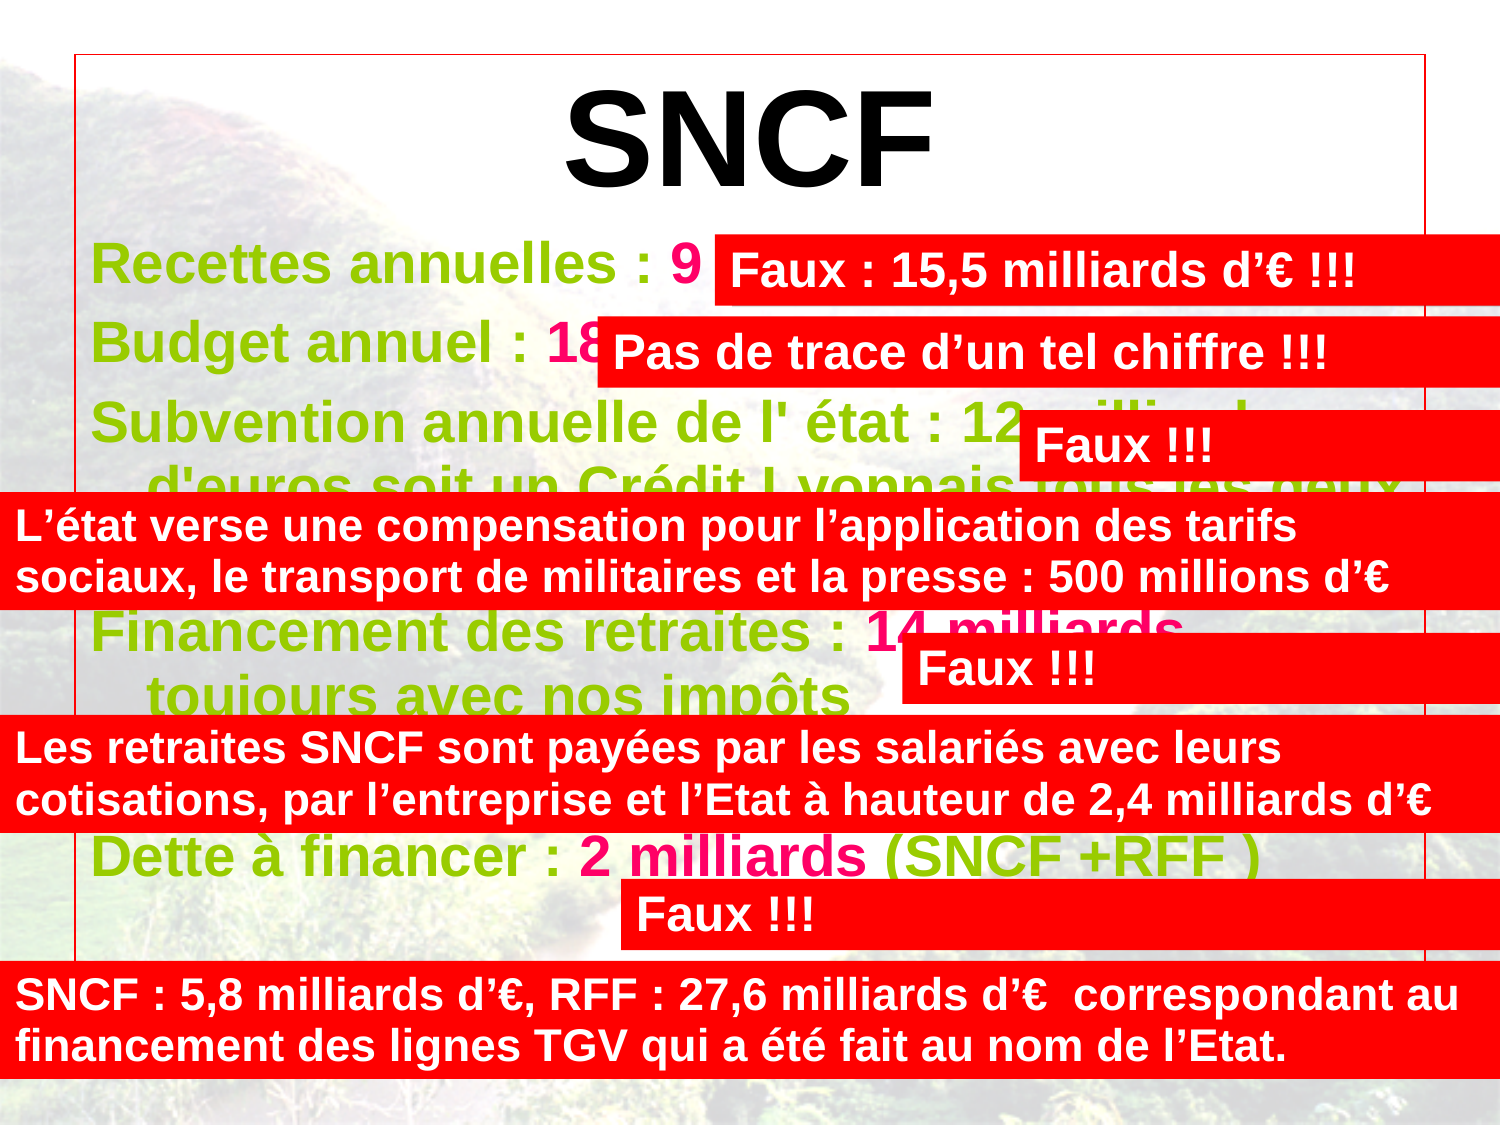

# SNCF
Recettes annuelles : 9 milliards d'euros
Budget annuel : 18 milliards d'euros
Subvention annuelle de l' état : 12 milliards d'euros soit un Crédit Lyonnais tous les deux ans avec nos impôts !
Financement des retraites : 14 milliards toujours avec nos impôts
Dette à financer : 2 milliards (SNCF +RFF )
Faux : 15,5 milliards d’€ !!!
Pas de trace d’un tel chiffre !!!
Faux !!!
L’état verse une compensation pour l’application des tarifs sociaux, le transport de militaires et la presse : 500 millions d’€
Faux !!!
Les retraites SNCF sont payées par les salariés avec leurs cotisations, par l’entreprise et l’Etat à hauteur de 2,4 milliards d’€
Faux !!!
SNCF : 5,8 milliards d’€, RFF : 27,6 milliards d’€ correspondant au financement des lignes TGV qui a été fait au nom de l’Etat.